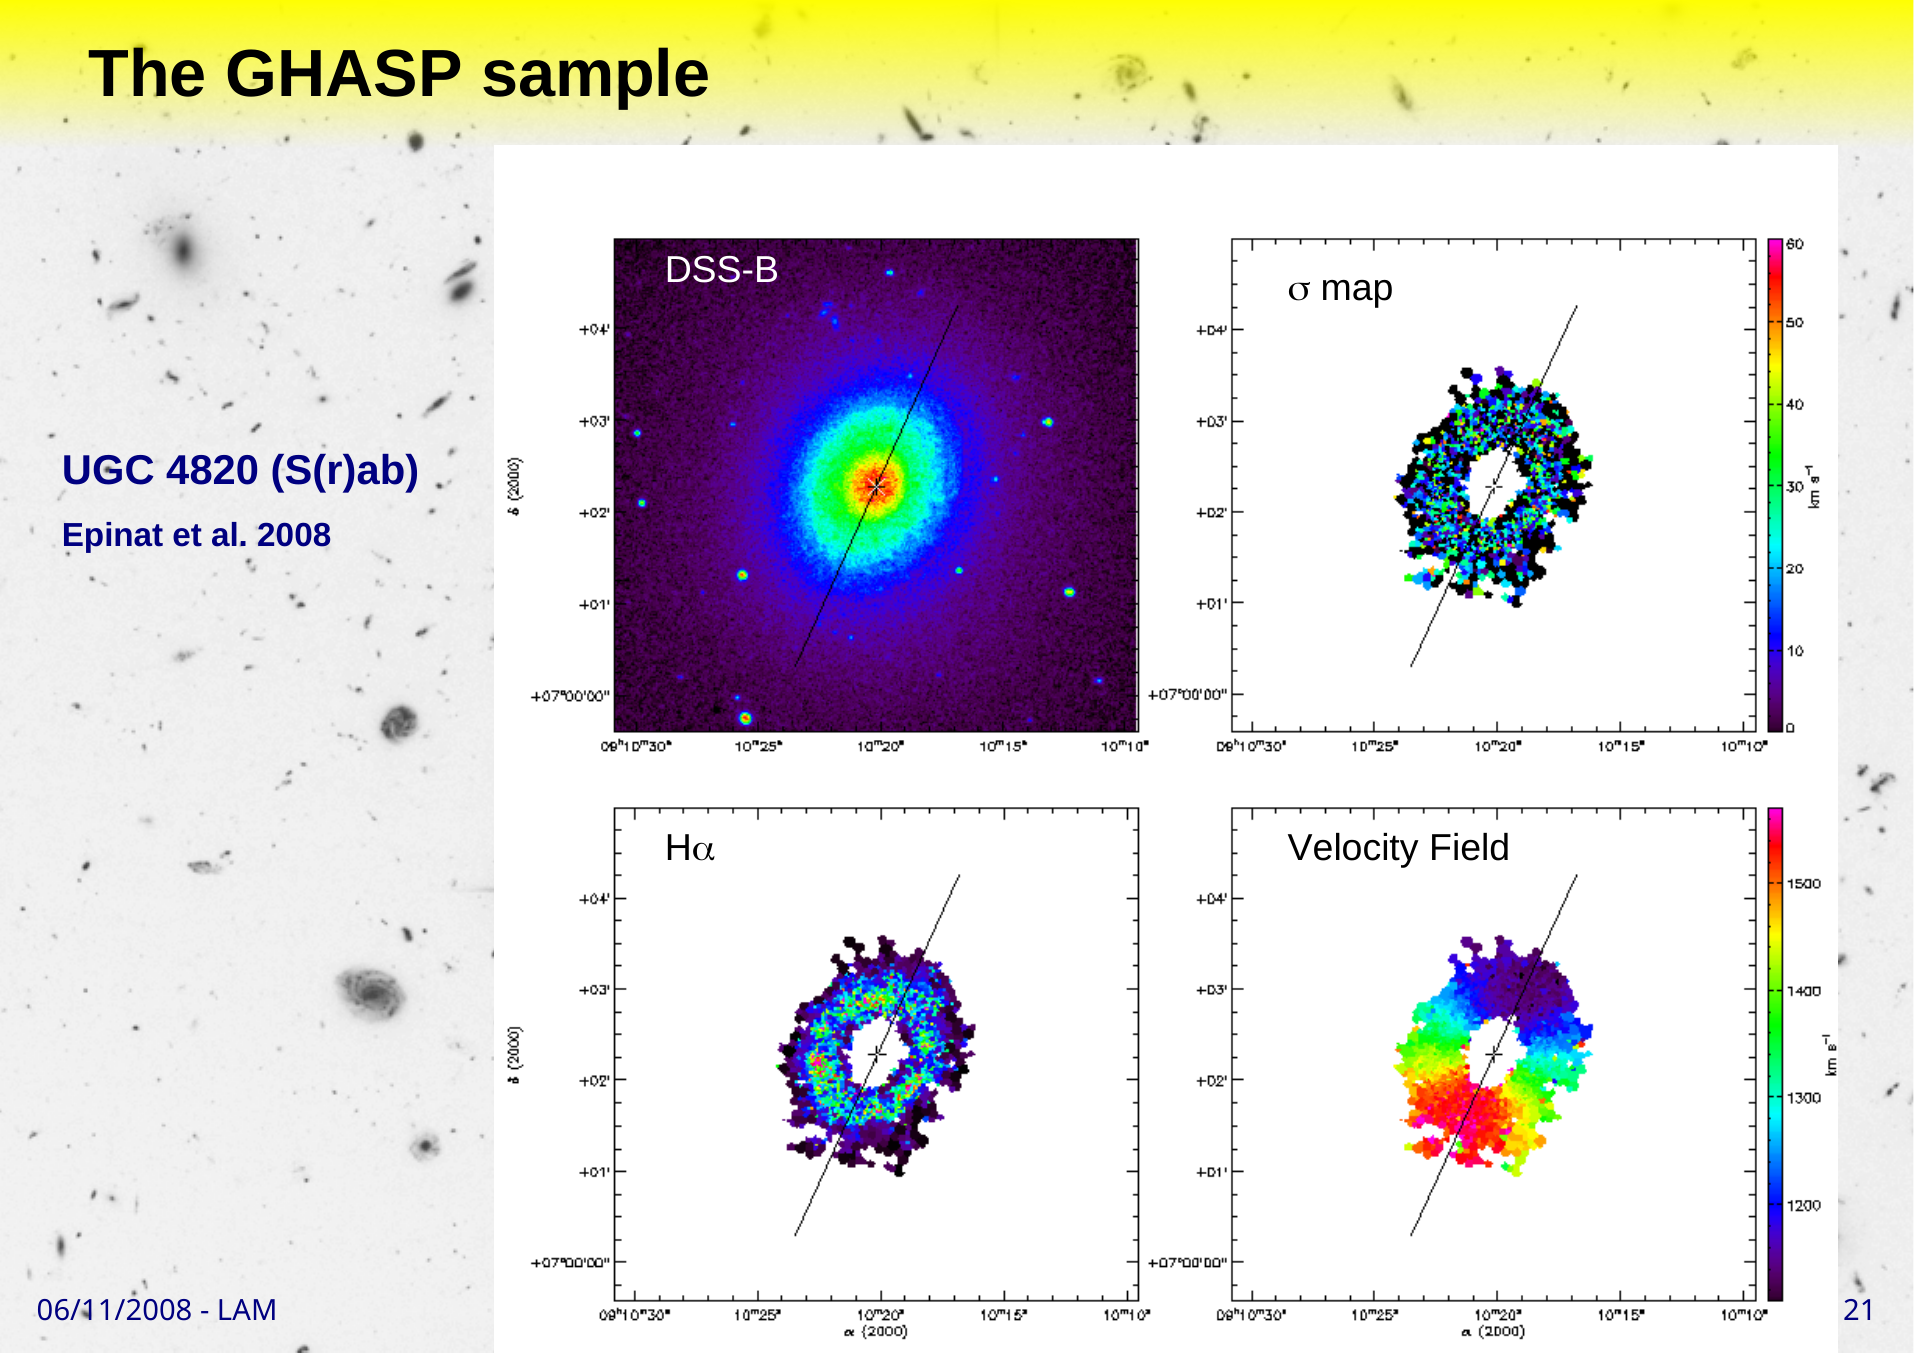

# The GHASP sample
DSS-B
σ map
Hα
Velocity Field
UGC 4820 (S(r)ab)
Epinat et al. 2008
21
06/11/2008 - LAM